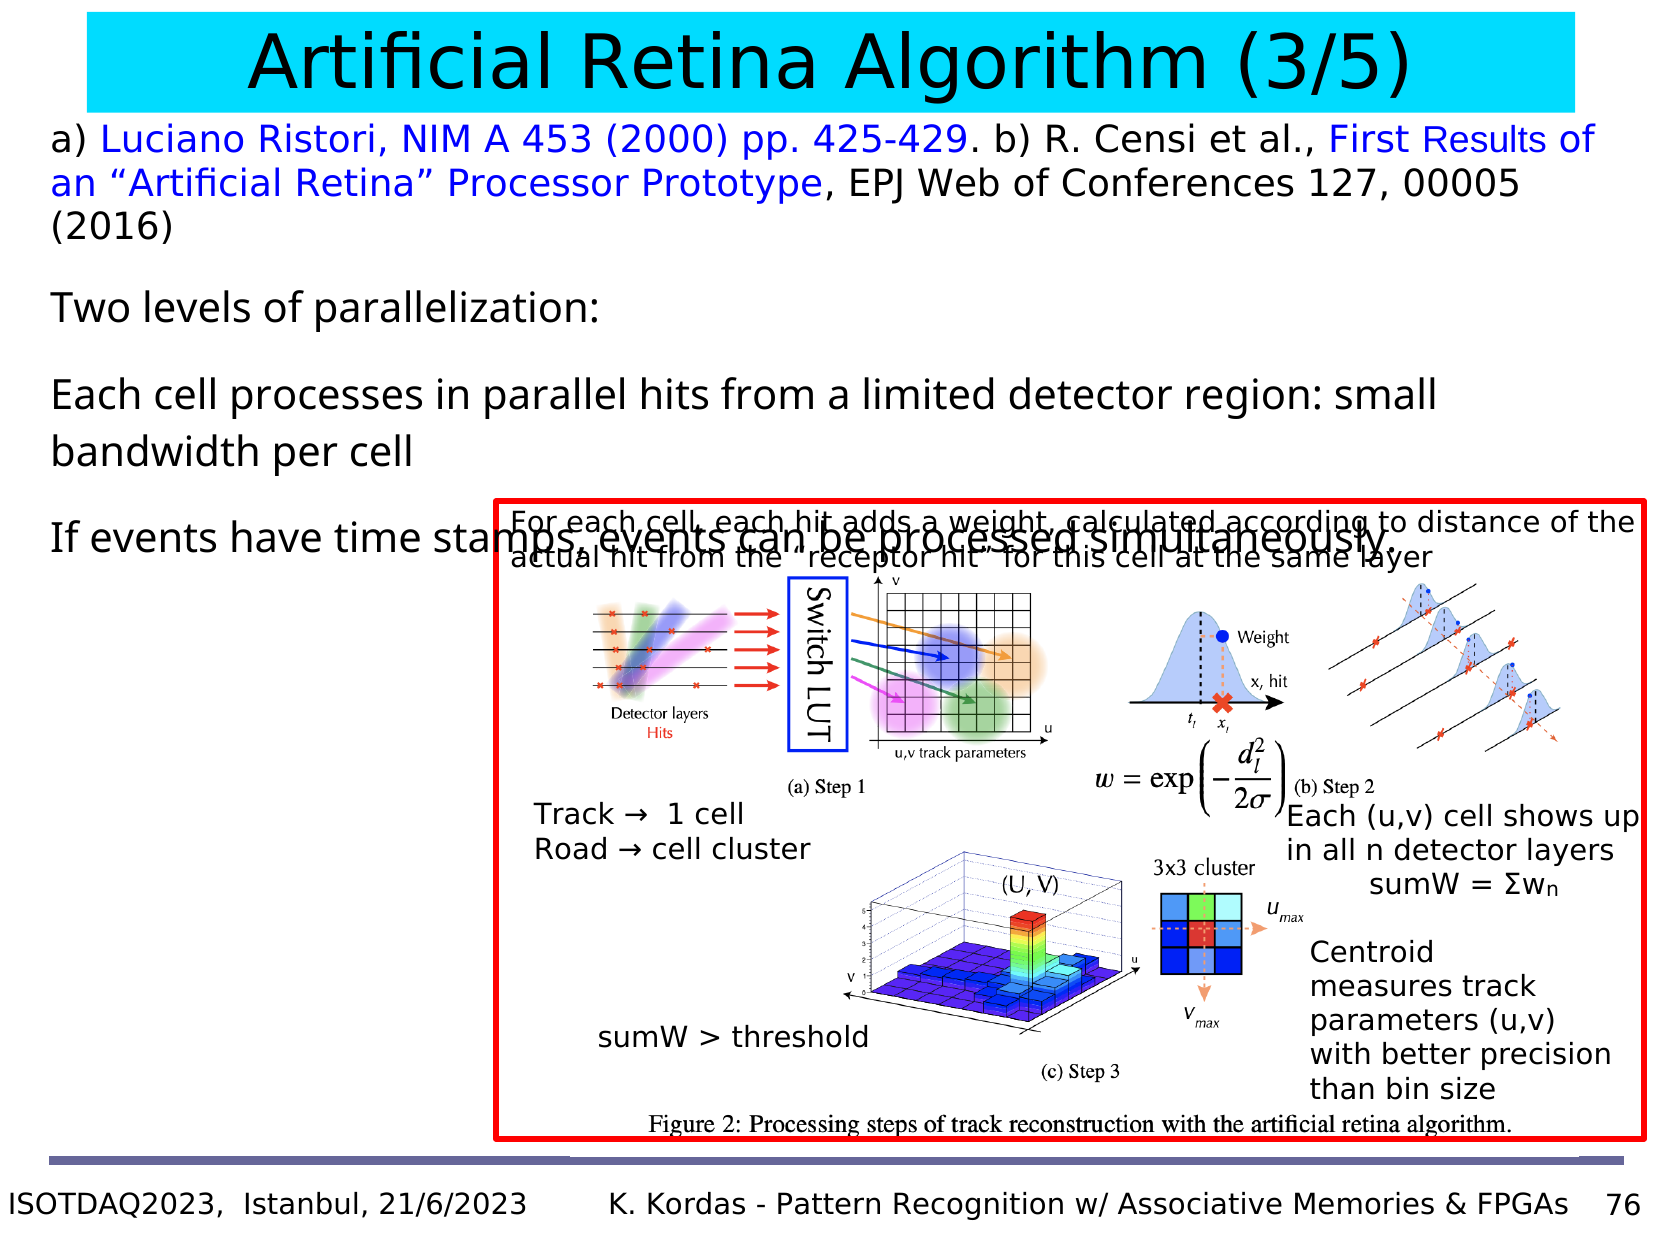

# Artificial Retina Algorithm (3/5)
a) Luciano Ristori, NIM A 453 (2000) pp. 425-429. b) R. Censi et al., First Results of an “Artificial Retina” Processor Prototype, EPJ Web of Conferences 127, 00005 (2016)
Two levels of parallelization:
Each cell processes in parallel hits from a limited detector region: small bandwidth per cell
If events have time stamps, events can be processed simultaneously.
For each cell, each hit adds a weight, calculated according to distance of the actual hit from the “receptor hit” for this cell at the same layer
Track → 1 cell
Road → cell cluster
Each (u,v) cell shows up
in all n detector layers
 sumW = Σwn
Centroid
measures track parameters (u,v)
with better precision than bin size
sumW > threshold
ISOTDAQ2023, Istanbul, 21/6/2023
K. Kordas - Pattern Recognition w/ Associative Memories & FPGAs
76